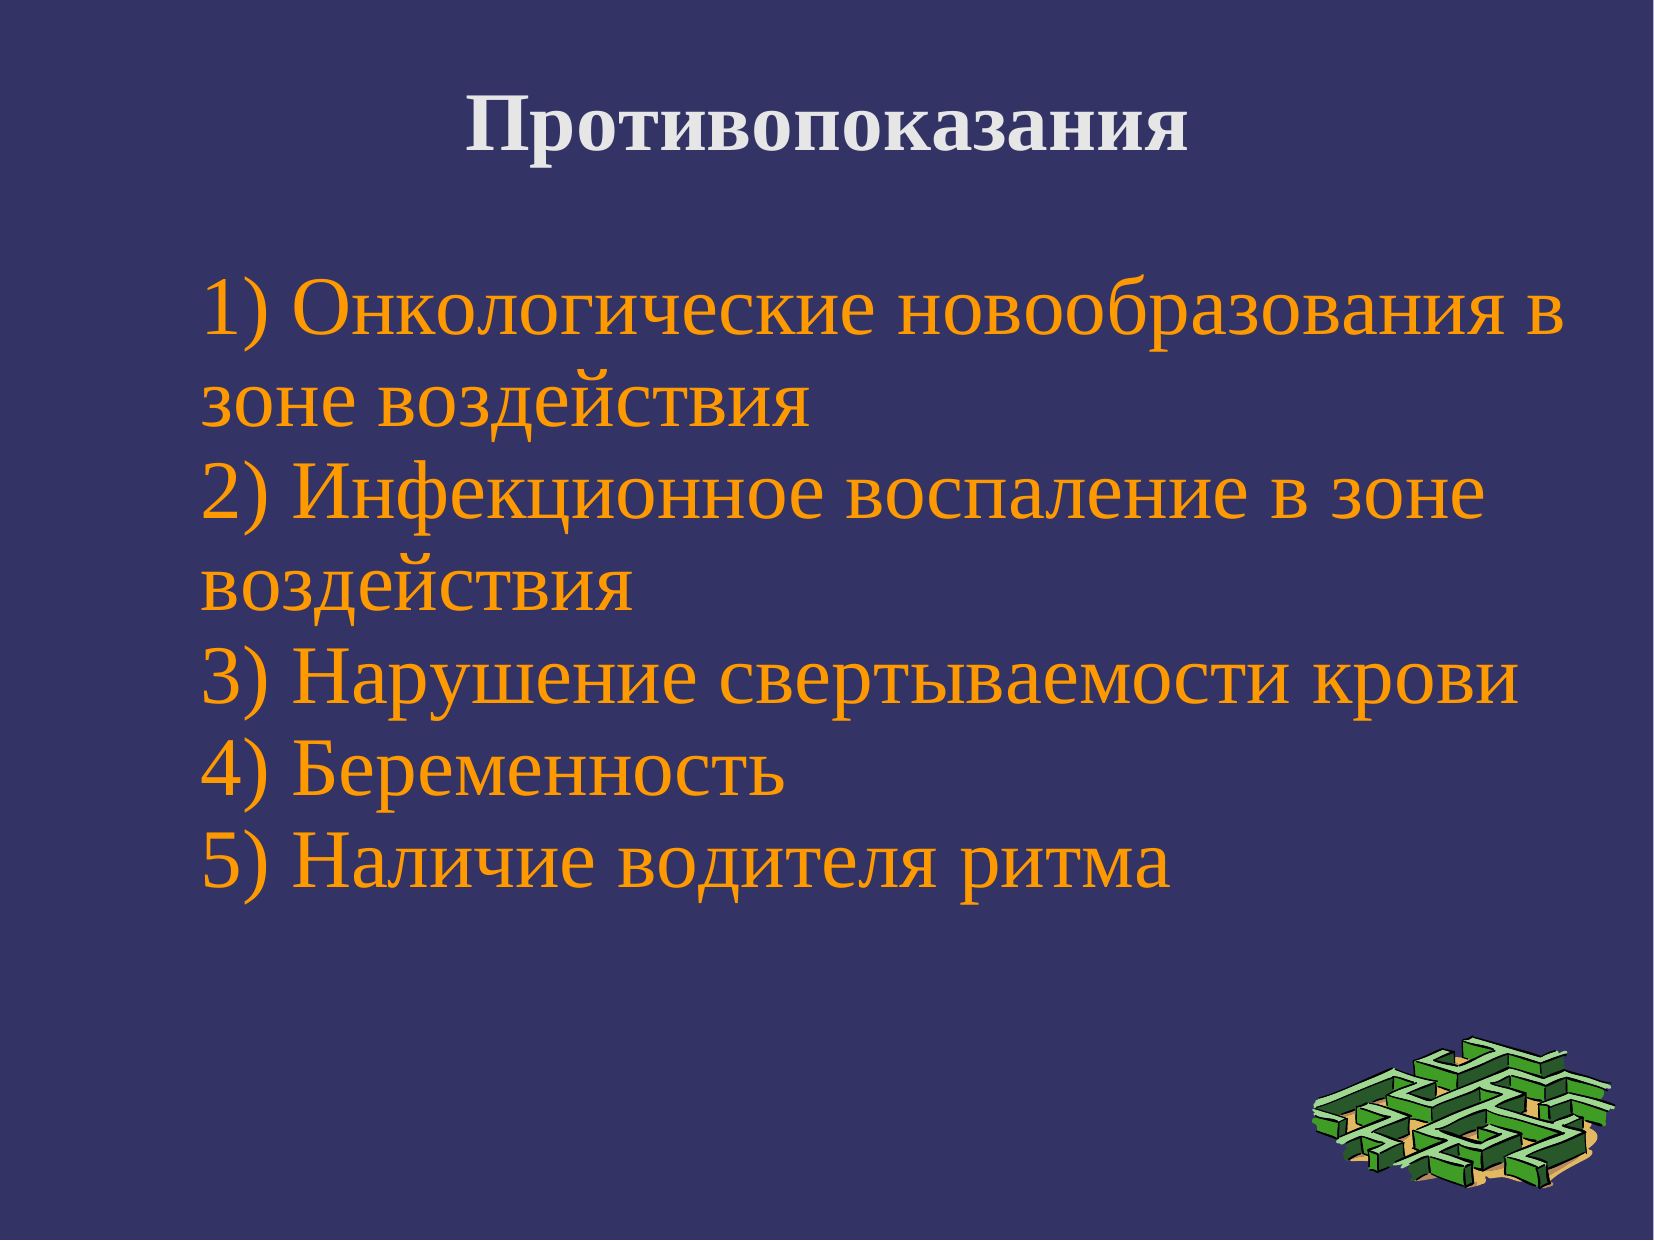

# Противопоказания
1) Онкологические новообразования в зоне воздействия
2) Инфекционное воспаление в зоне воздействия
3) Нарушение свертываемости крови
4) Беременность
5) Наличие водителя ритма